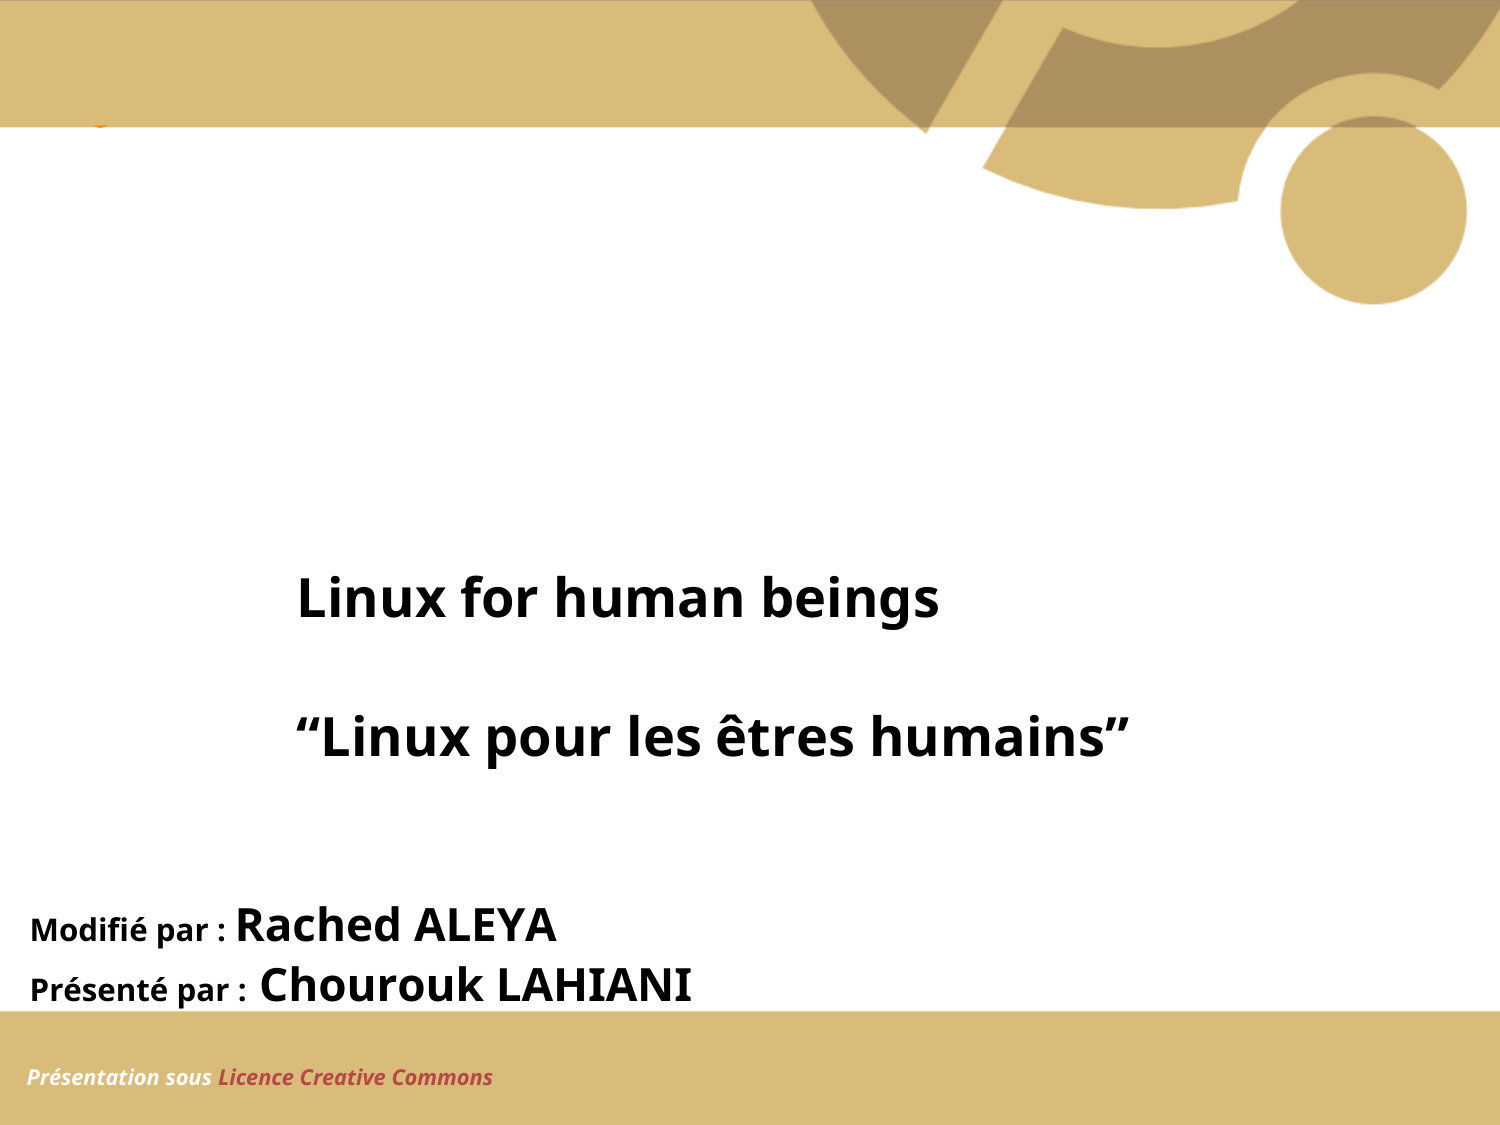

# Linux for human beings
“Linux pour les êtres humains”
Modifié par : Rached ALEYA
Présenté par : Chourouk LAHIANI